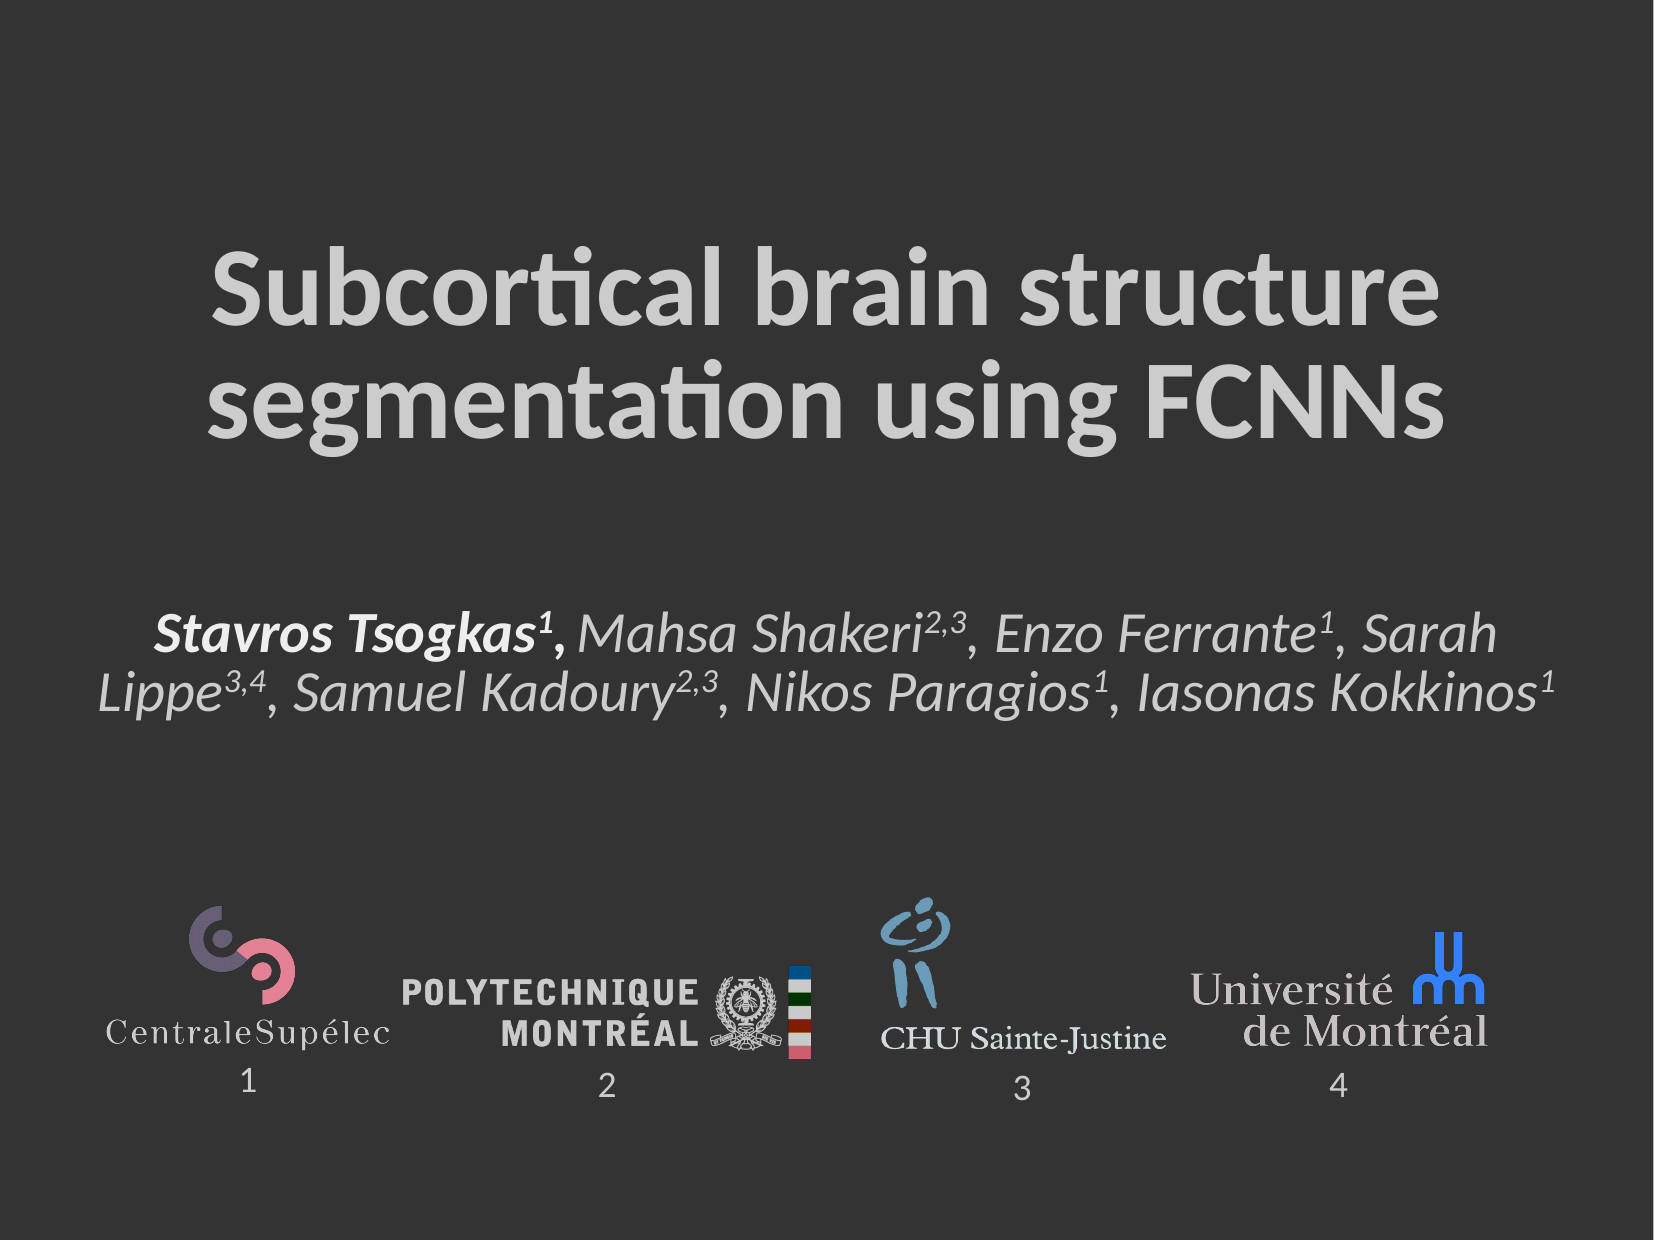

# Subcortical brain structure segmentation using FCNNs
Stavros Tsogkas1, Mahsa Shakeri2,3, Enzo Ferrante1, Sarah Lippe3,4, Samuel Kadoury2,3, Nikos Paragios1, Iasonas Kokkinos1
3
1
4
2